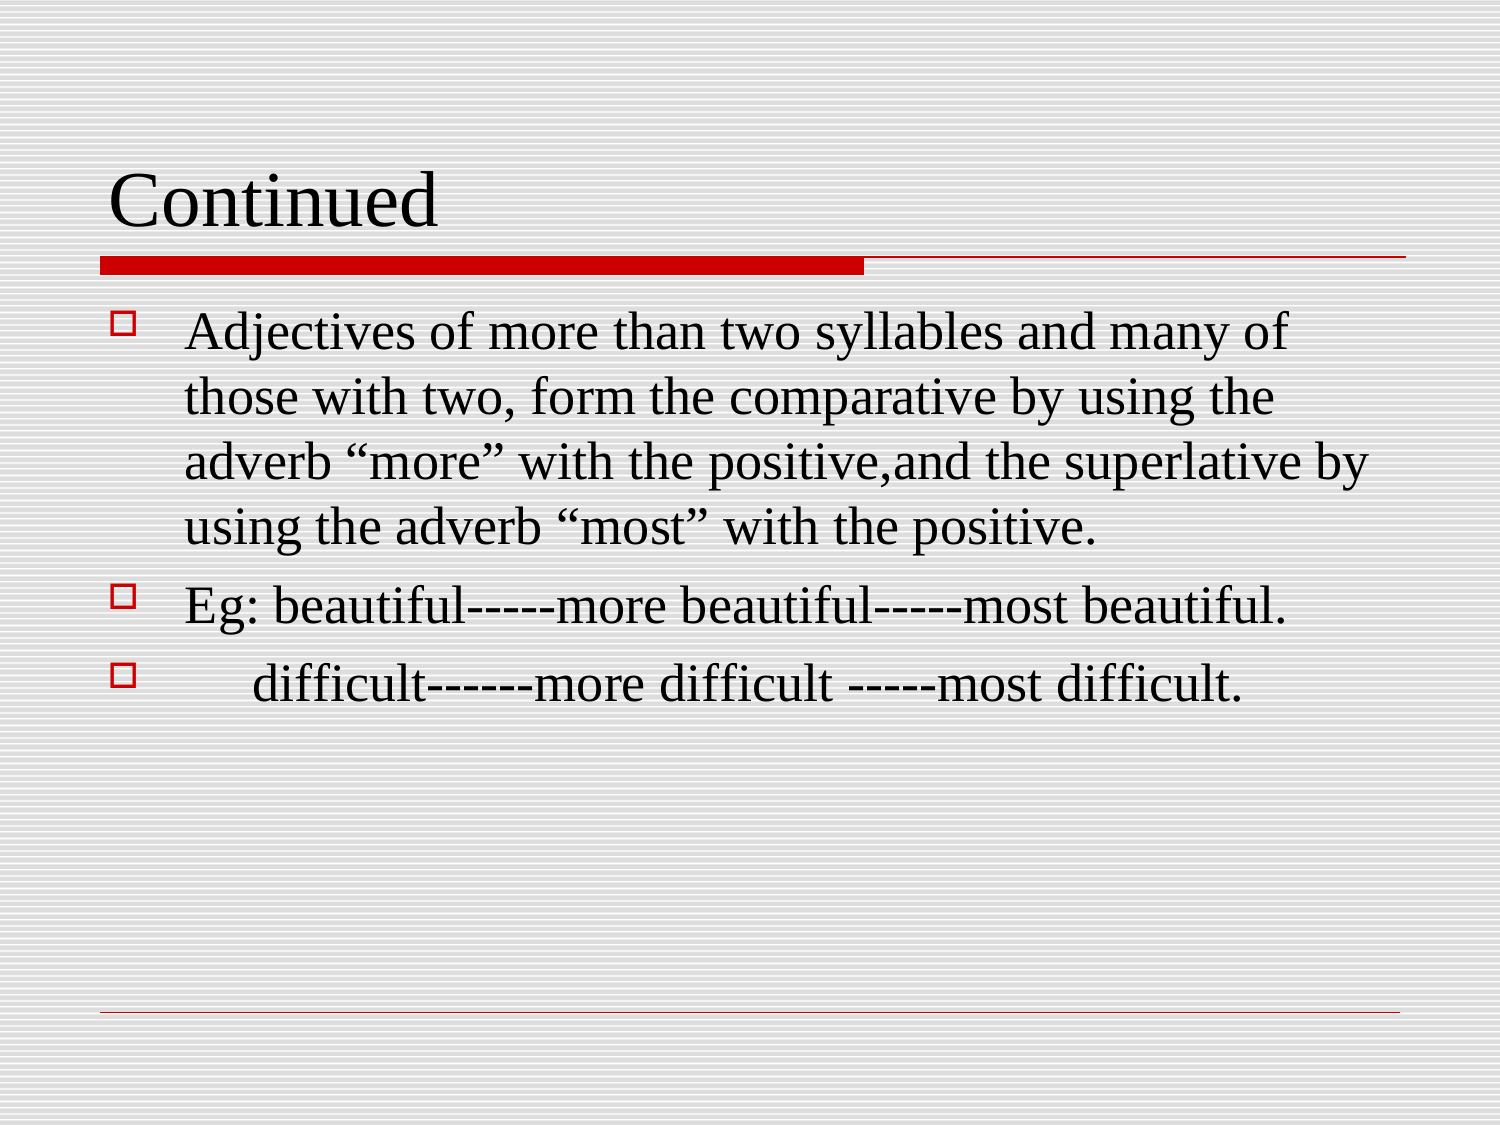

# Continued
Adjectives of more than two syllables and many of those with two, form the comparative by using the adverb “more” with the positive,and the superlative by using the adverb “most” with the positive.
Eg: beautiful-----more beautiful-----most beautiful.
 difficult------more difficult -----most difficult.